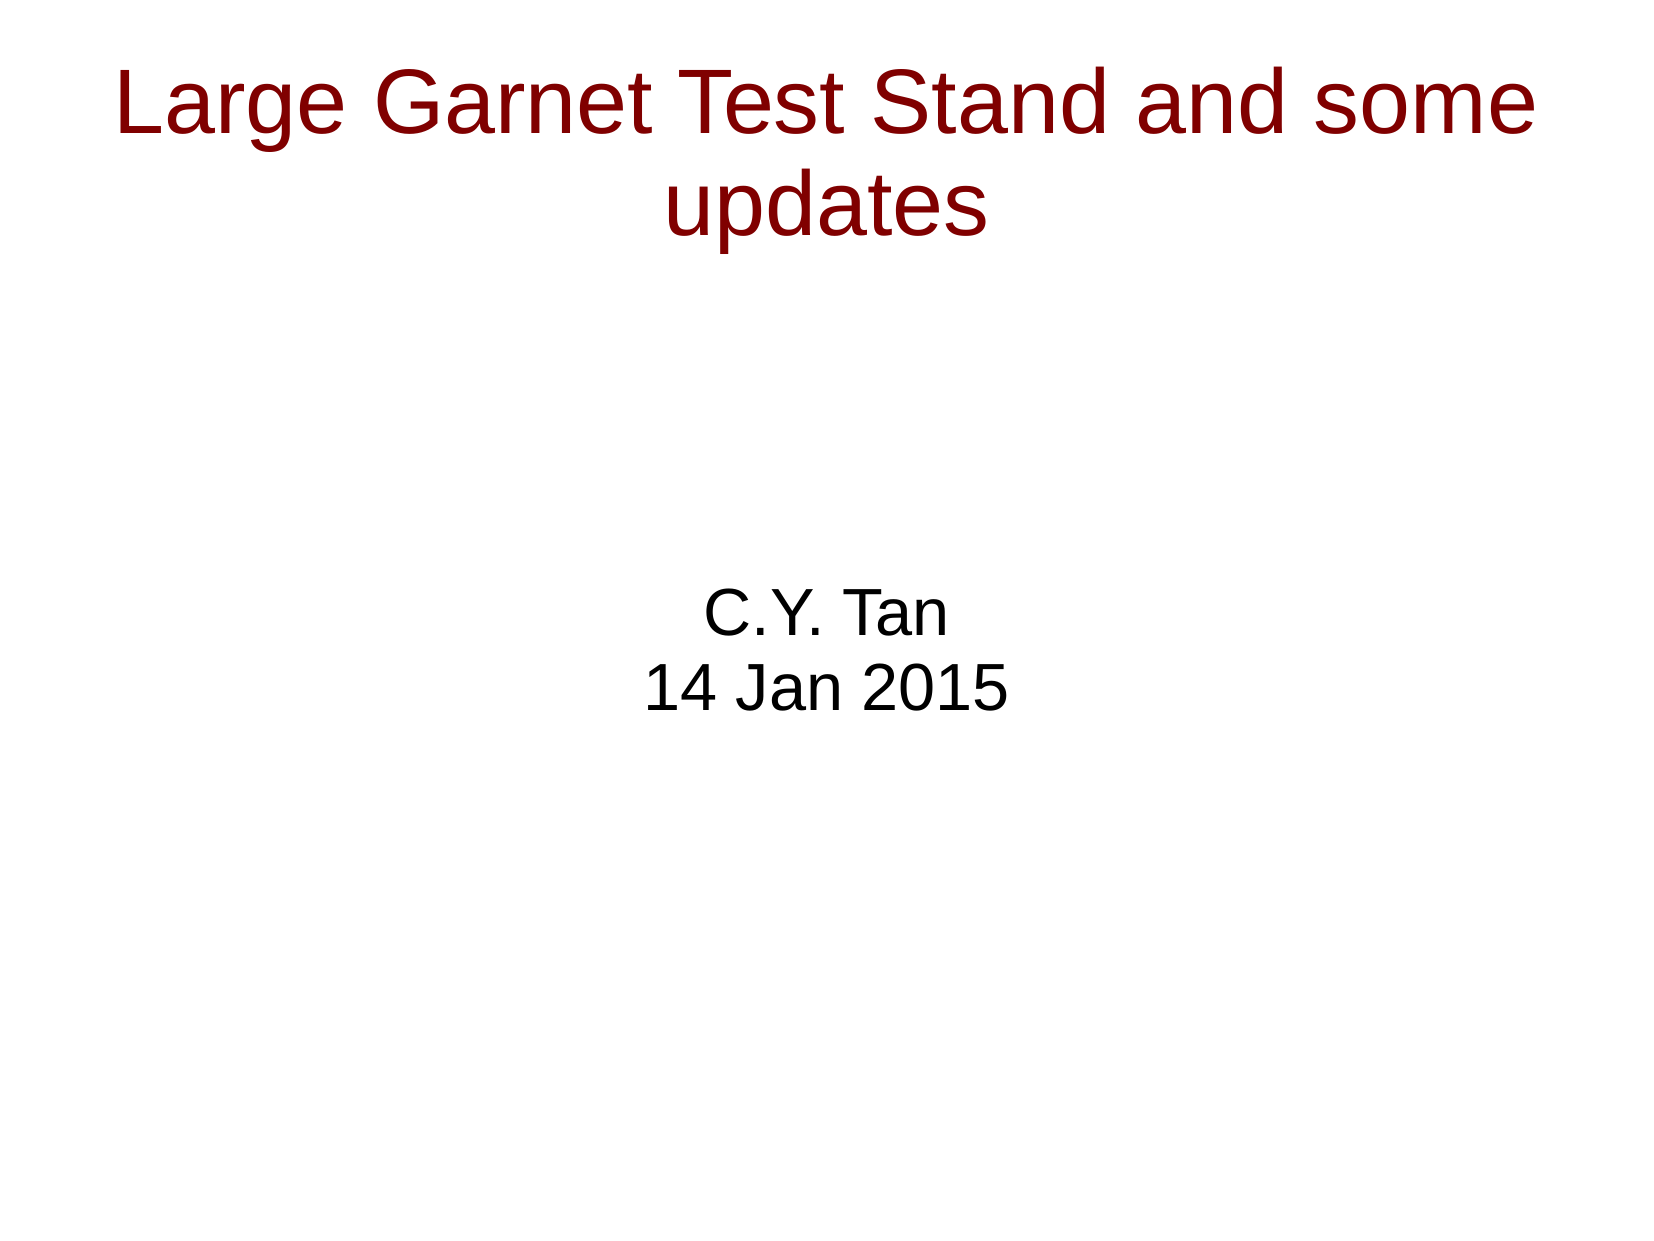

# Large Garnet Test Stand and some updates
C.Y. Tan
14 Jan 2015